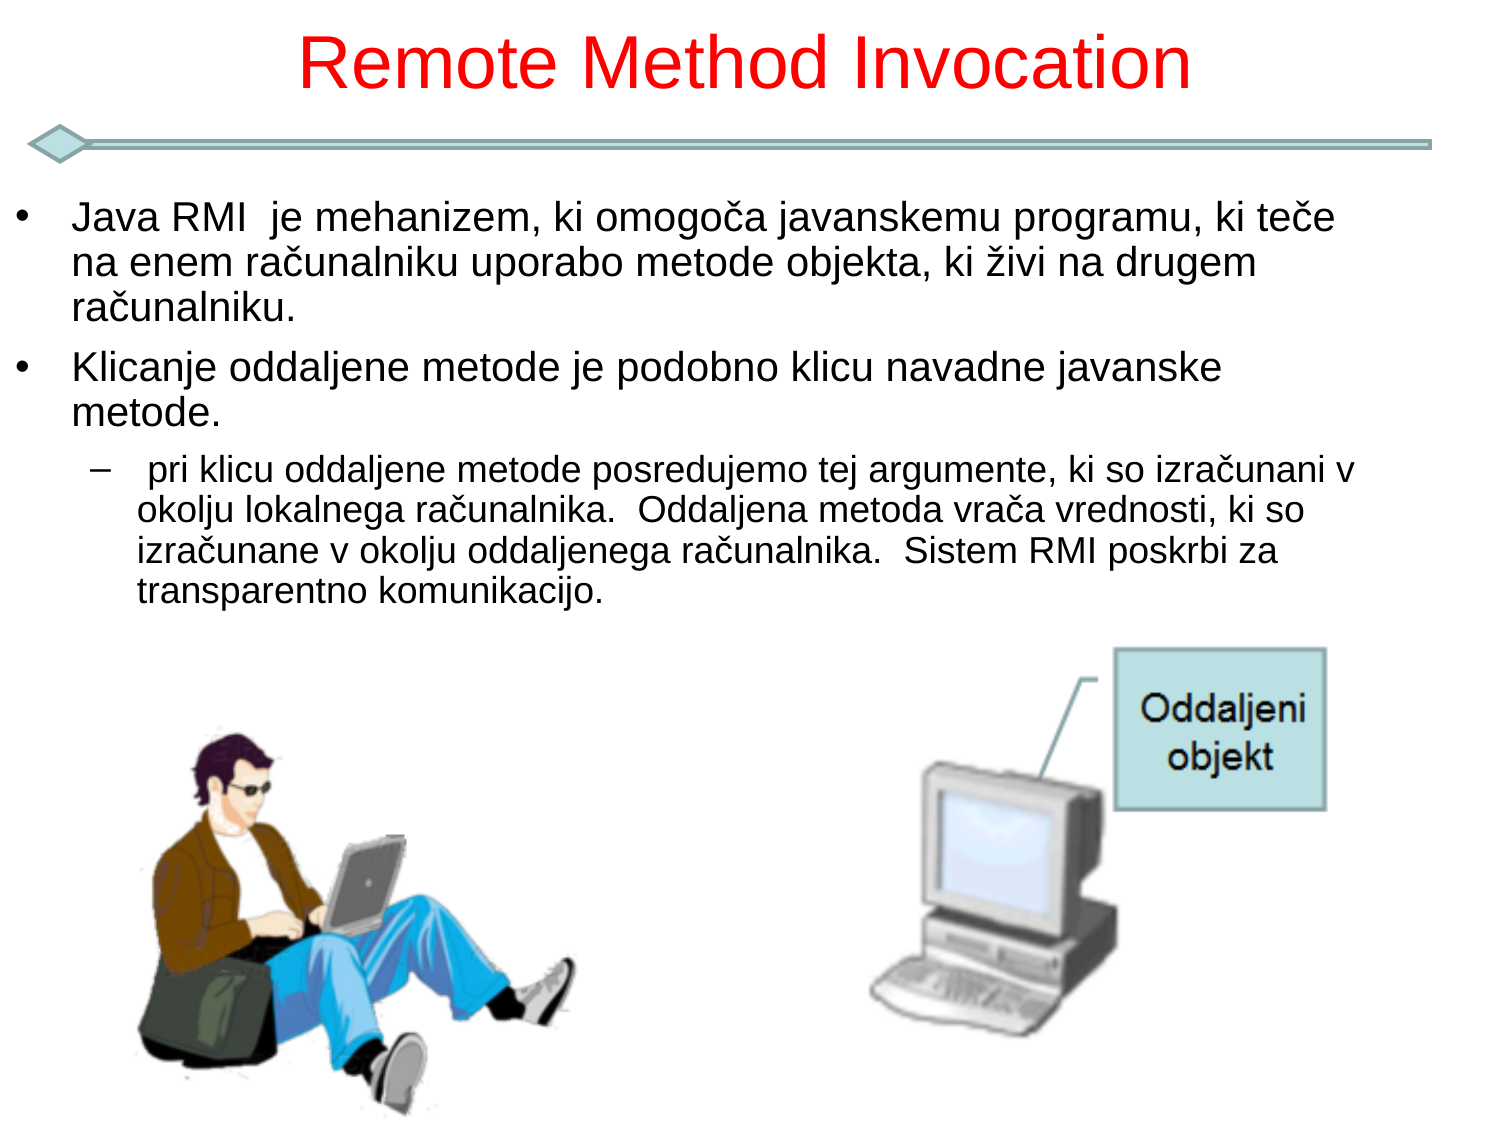

# Remote Method Invocation
Java RMI je mehanizem, ki omogoča javanskemu programu, ki teče na enem računalniku uporabo metode objekta, ki živi na drugem računalniku.
Klicanje oddaljene metode je podobno klicu navadne javanske metode.
 pri klicu oddaljene metode posredujemo tej argumente, ki so izračunani v okolju lokalnega računalnika. Oddaljena metoda vrača vrednosti, ki so izračunane v okolju oddaljenega računalnika. Sistem RMI poskrbi za transparentno komunikacijo.